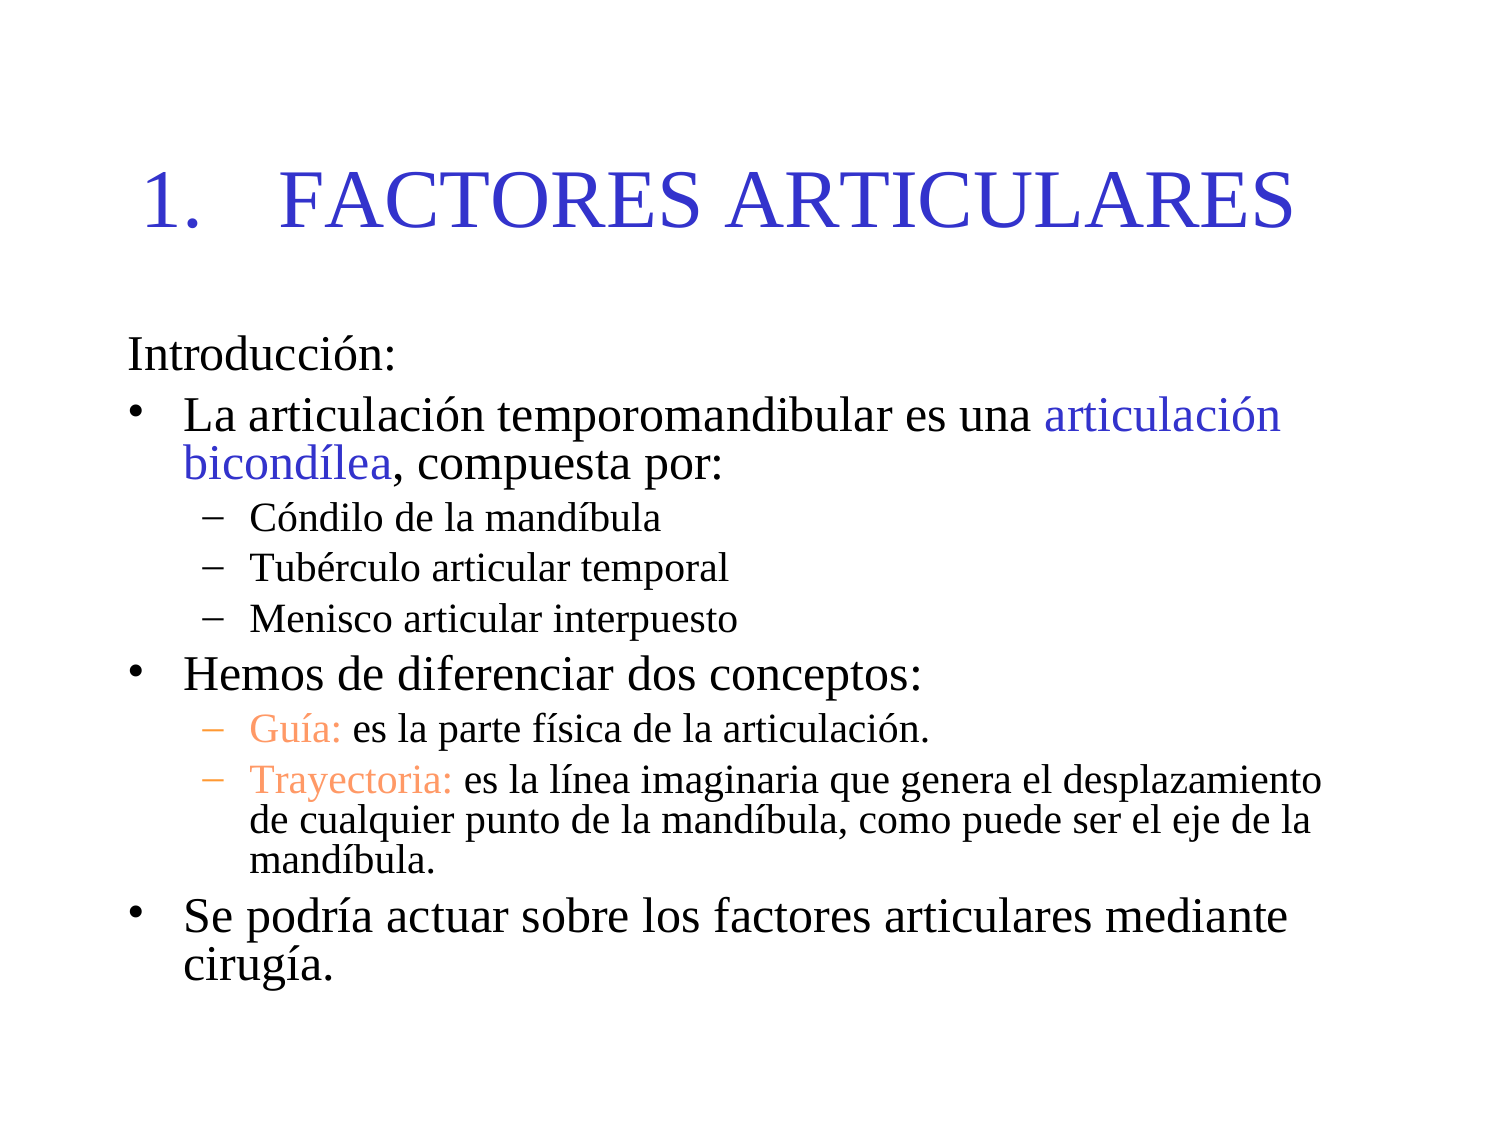

# FACTORES ARTICULARES
Introducción:
La articulación temporomandibular es una articulación bicondílea, compuesta por:
Cóndilo de la mandíbula
Tubérculo articular temporal
Menisco articular interpuesto
Hemos de diferenciar dos conceptos:
Guía: es la parte física de la articulación.
Trayectoria: es la línea imaginaria que genera el desplazamiento de cualquier punto de la mandíbula, como puede ser el eje de la mandíbula.
Se podría actuar sobre los factores articulares mediante cirugía.